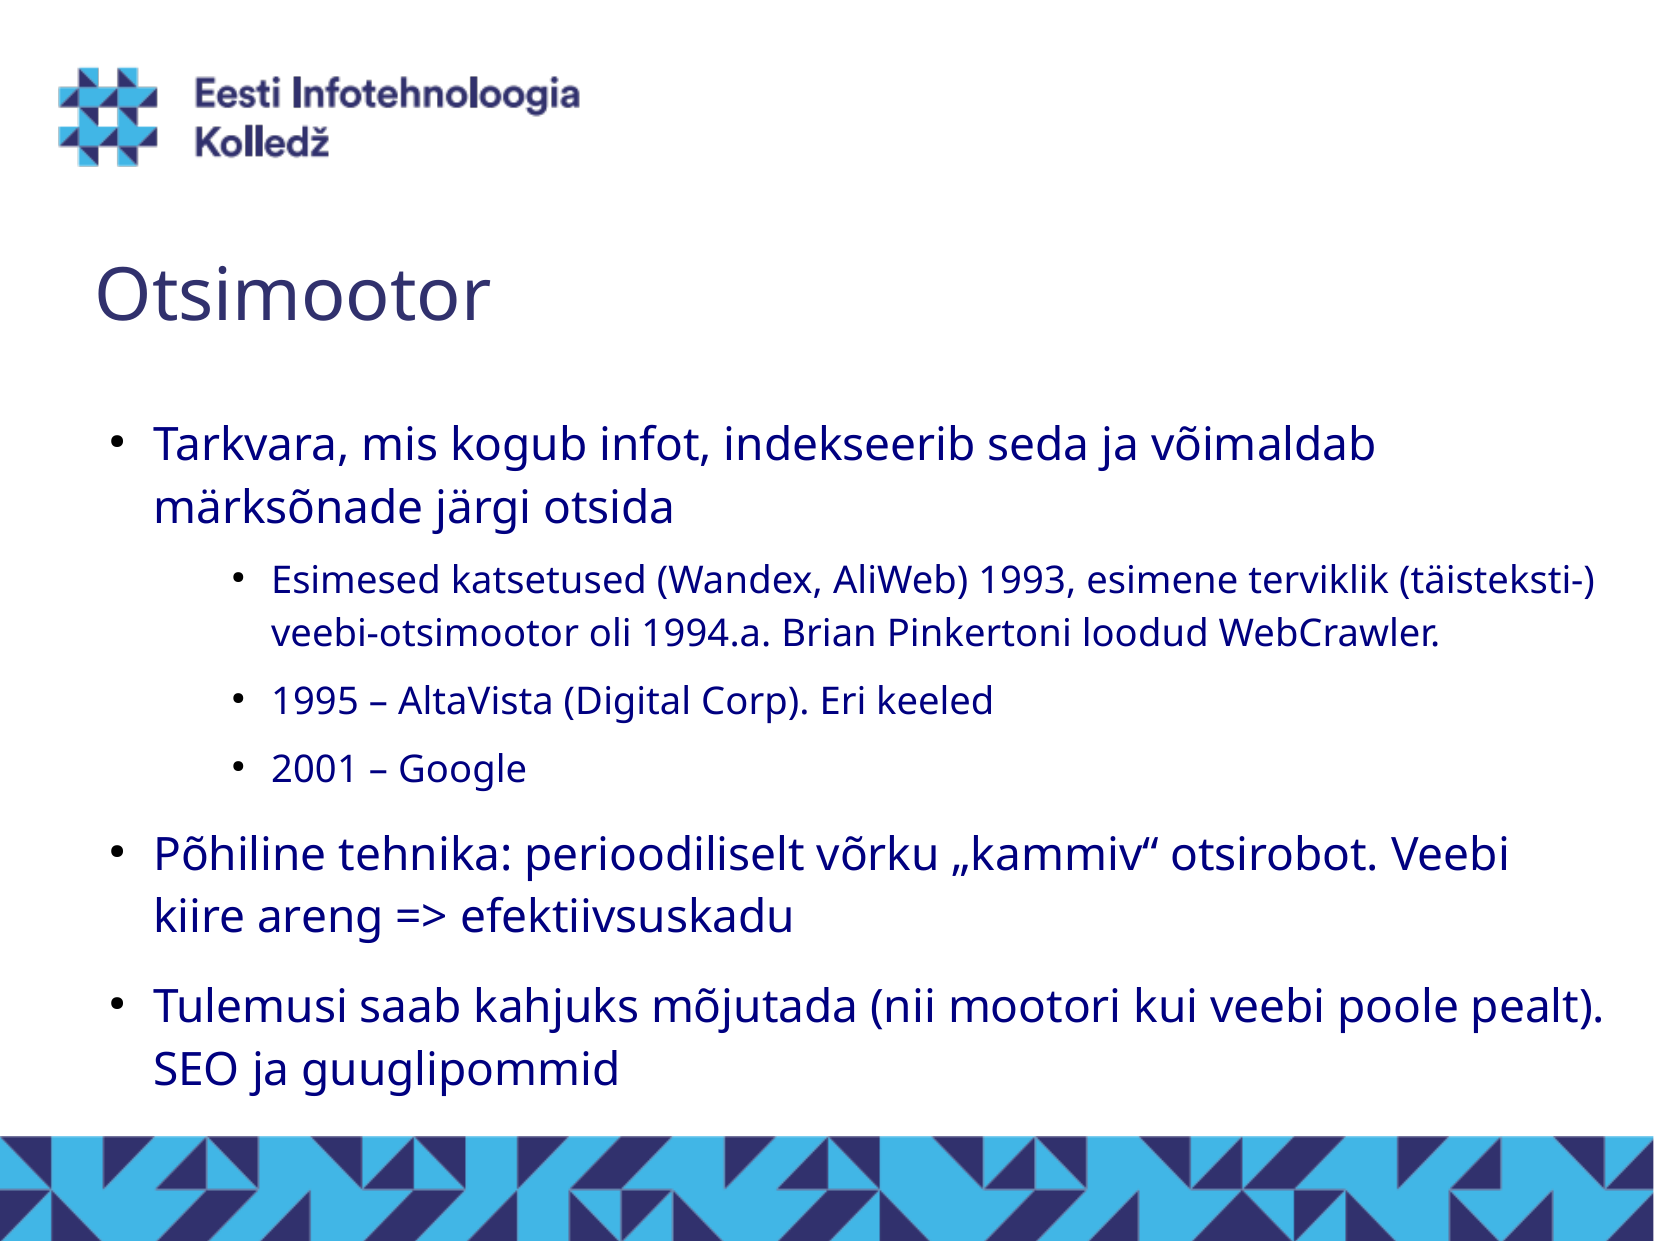

# Otsimootor
Tarkvara, mis kogub infot, indekseerib seda ja võimaldab märksõnade järgi otsida
Esimesed katsetused (Wandex, AliWeb) 1993, esimene terviklik (täisteksti-) veebi-otsimootor oli 1994.a. Brian Pinkertoni loodud WebCrawler.
1995 – AltaVista (Digital Corp). Eri keeled
2001 – Google
Põhiline tehnika: perioodiliselt võrku „kammiv“ otsirobot. Veebi kiire areng => efektiivsuskadu
Tulemusi saab kahjuks mõjutada (nii mootori kui veebi poole pealt). SEO ja guuglipommid